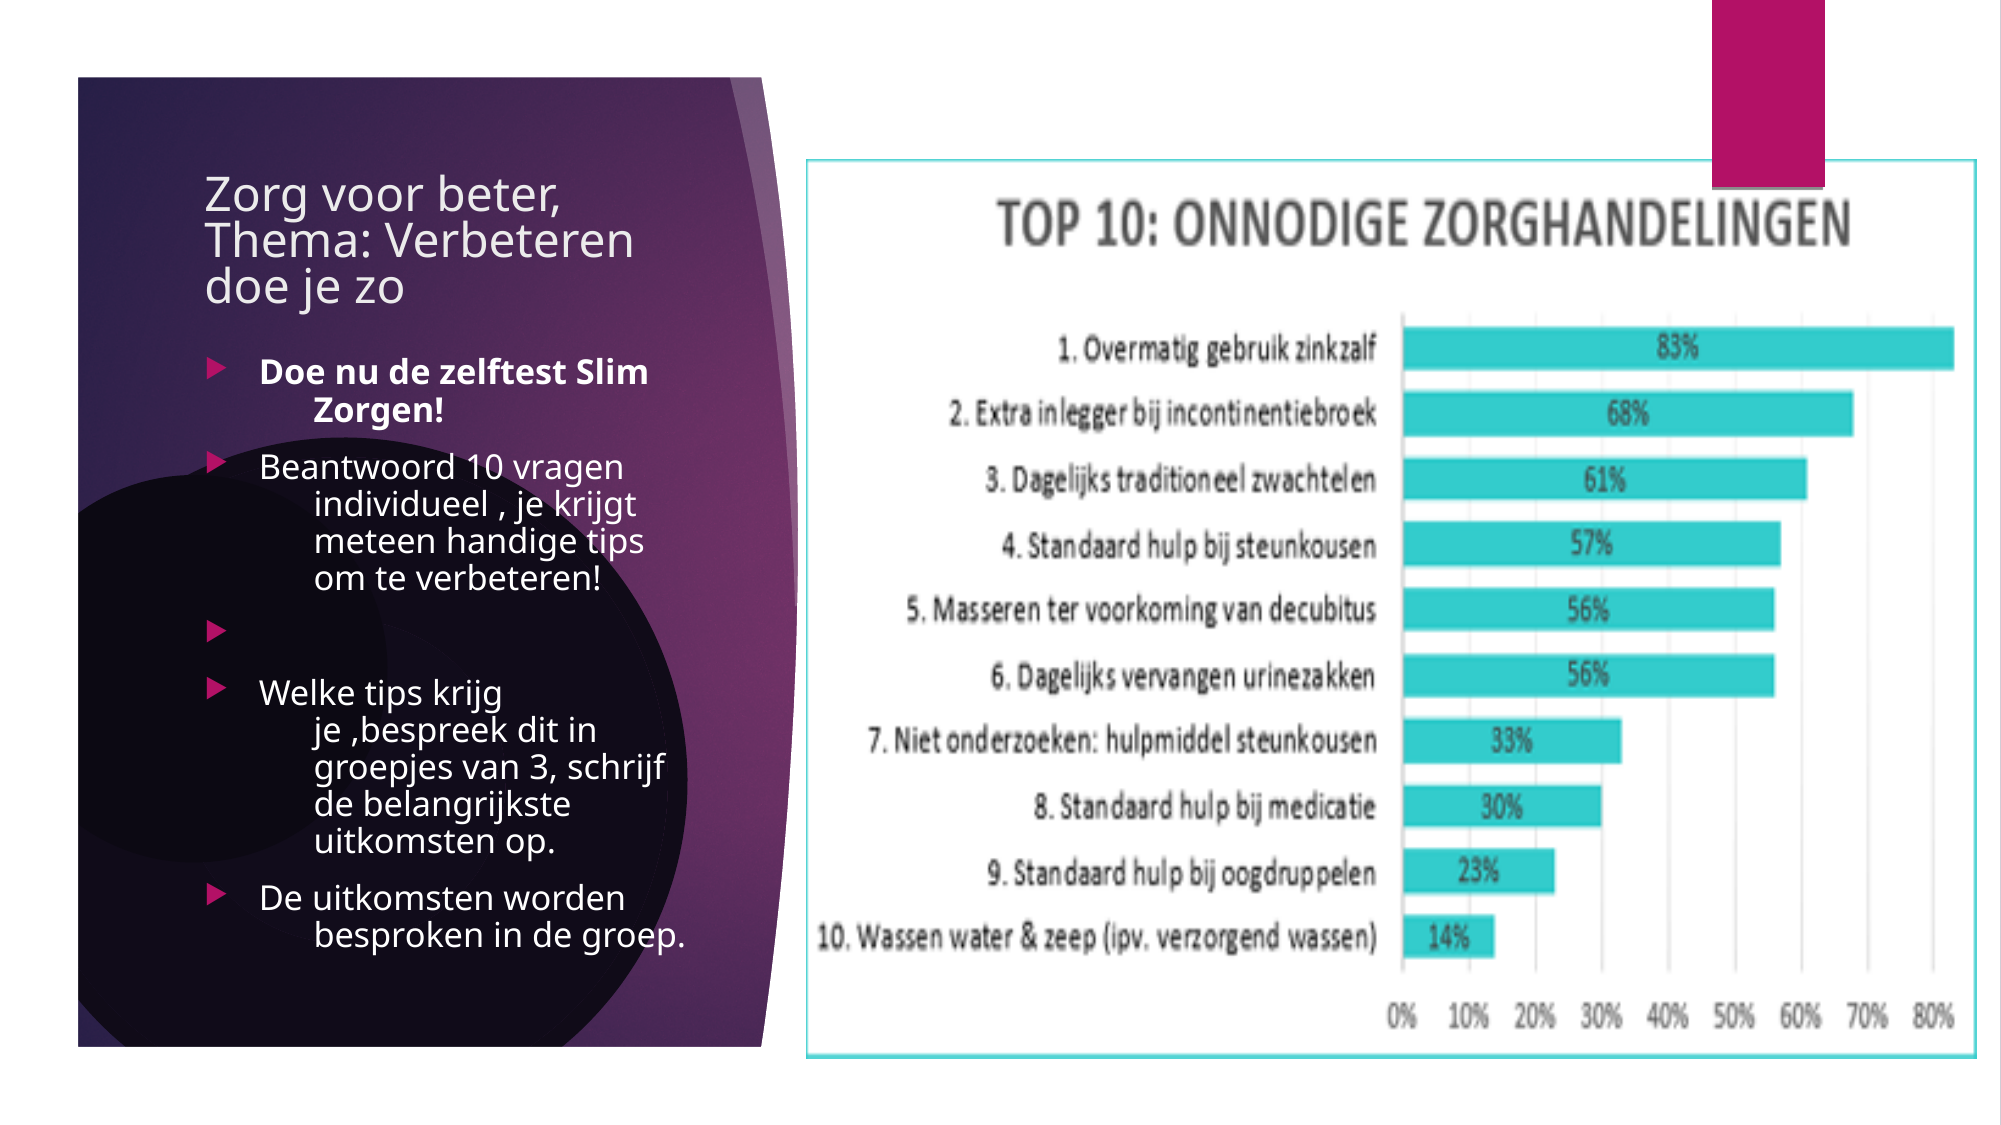

# Zorg voor beter, Thema: Verbeteren doe je zo
Doe nu de zelftest Slim Zorgen!
Beantwoord 10 vragen individueel , je krijgt meteen handige tips om te verbeteren!
Welke tips krijg je ,bespreek dit in groepjes van 3, schrijf de belangrijkste uitkomsten op.
De uitkomsten worden besproken in de groep.